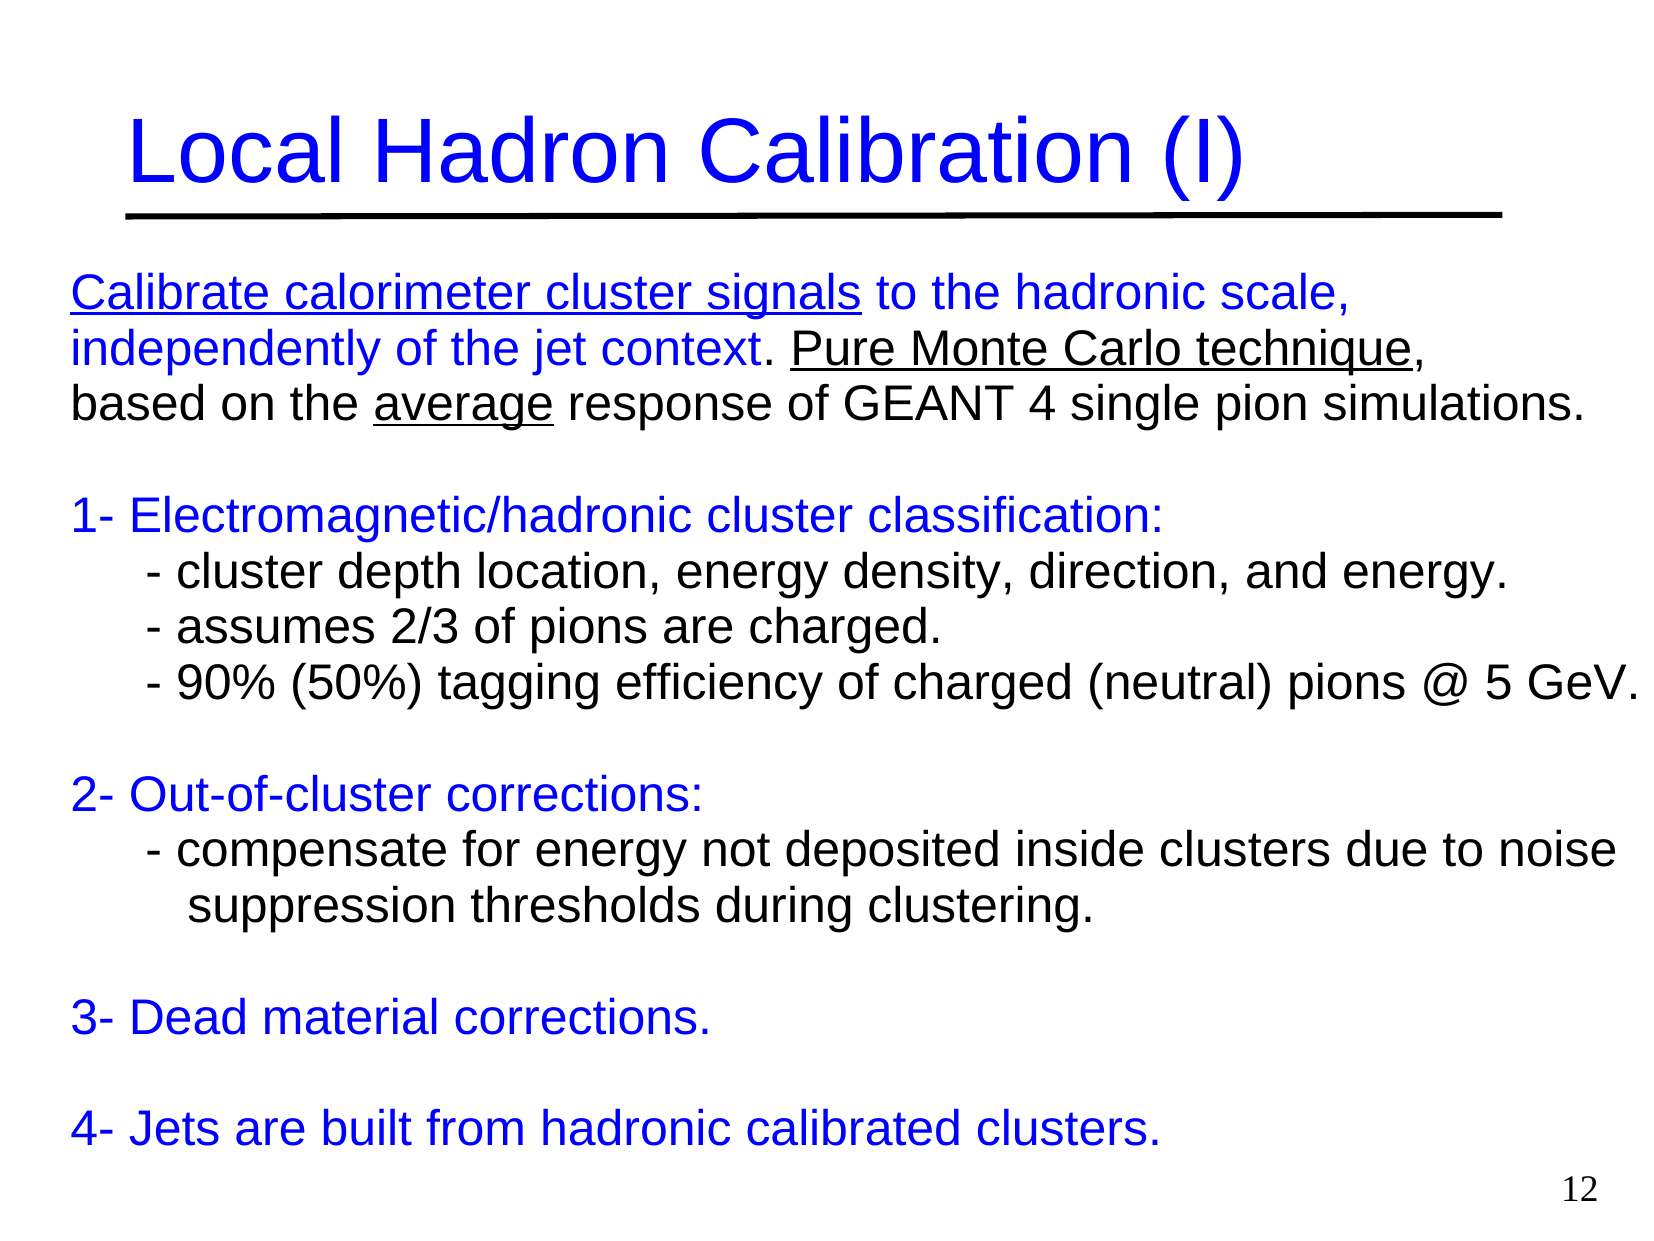

Local Hadron Calibration (I)
Calibrate calorimeter cluster signals to the hadronic scale,
independently of the jet context. Pure Monte Carlo technique,
based on the average response of GEANT 4 single pion simulations.
1- Electromagnetic/hadronic cluster classification:
	- cluster depth location, energy density, direction, and energy.
	- assumes 2/3 of pions are charged.
	- 90% (50%) tagging efficiency of charged (neutral) pions @ 5 GeV.
2- Out-of-cluster corrections:
	- compensate for energy not deposited inside clusters due to noise
	 suppression thresholds during clustering.
3- Dead material corrections.
4- Jets are built from hadronic calibrated clusters.